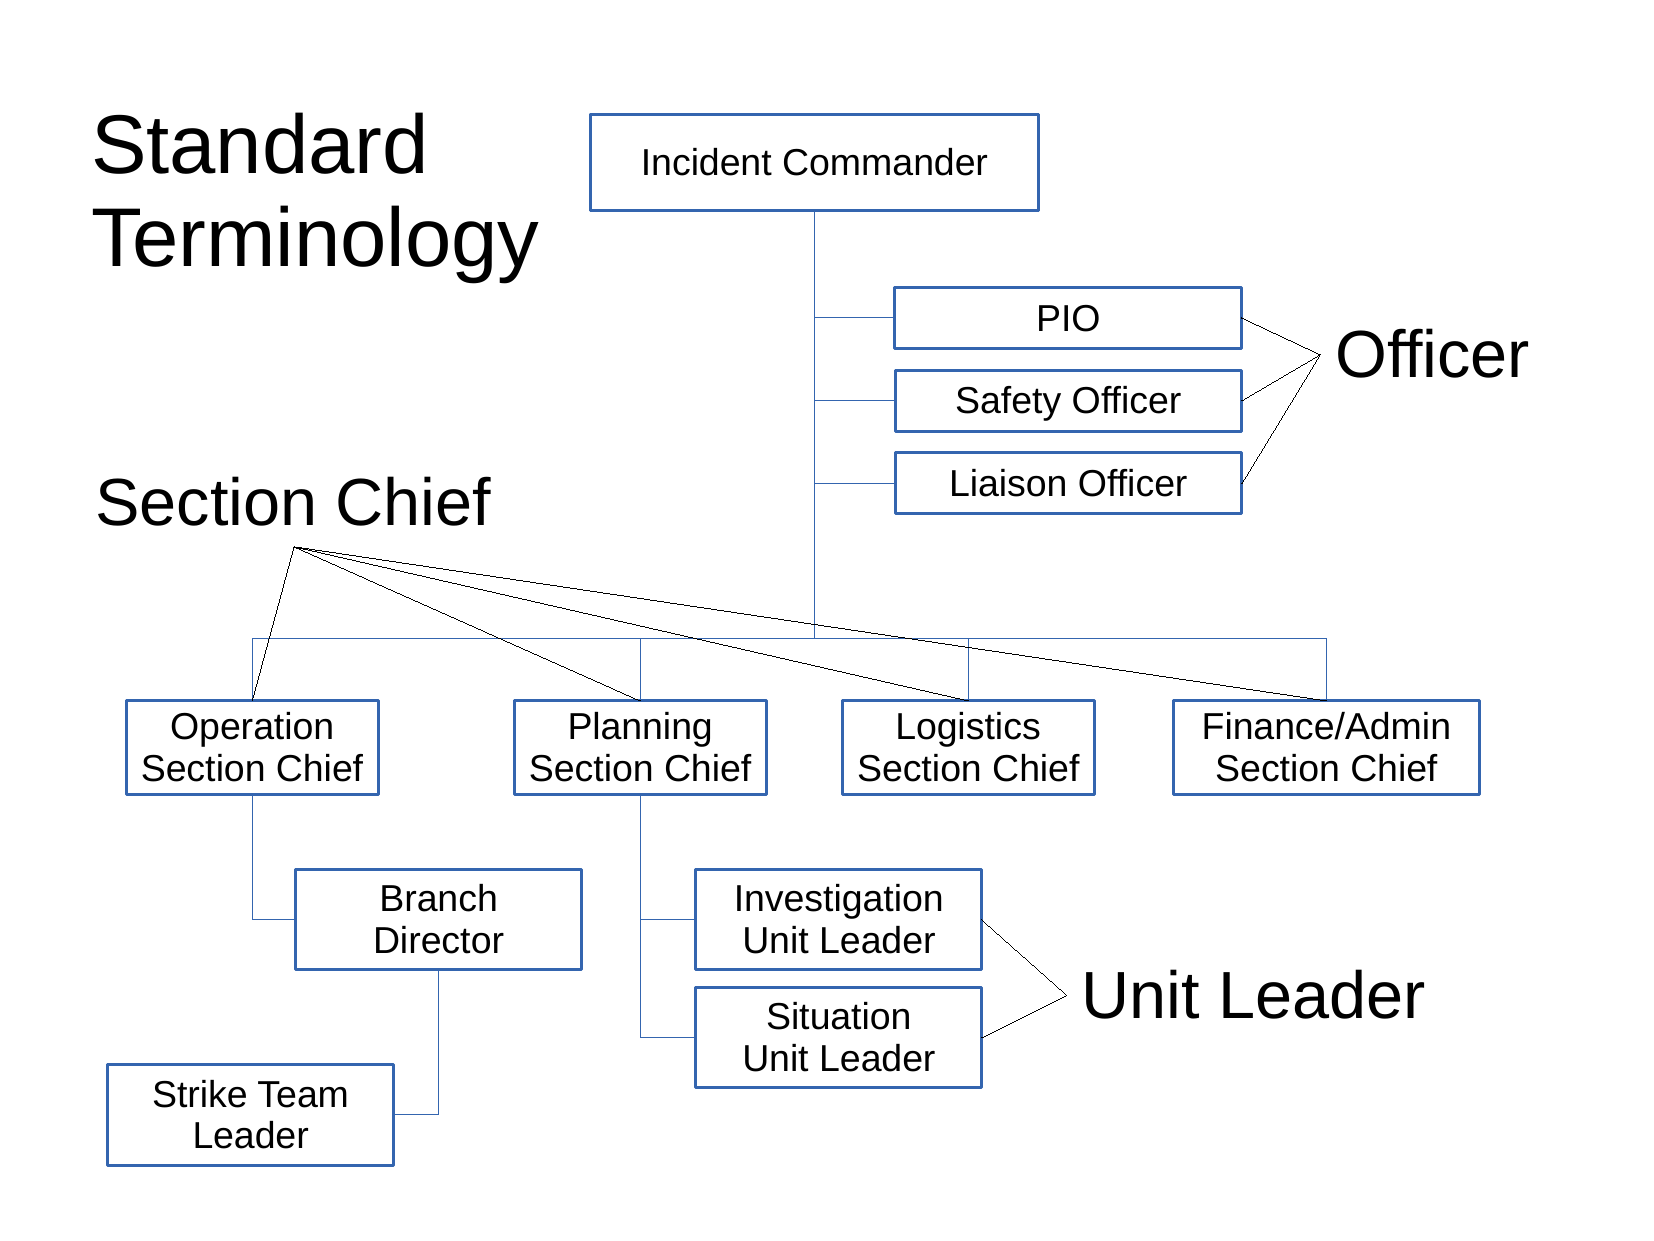

Standard
Terminology
Incident Command
Incident Commander
PIO
Officer
Safety Officer
Liaison Officer
Section Chief
Operation
Section Chief
Logistics
Section Chief
Finance/Admin
Section Chief
Planning
Section Chief
Investigation
Unit Leader
Branch
Director
Unit Leader
Situation
Unit Leader
Strike Team
Leader